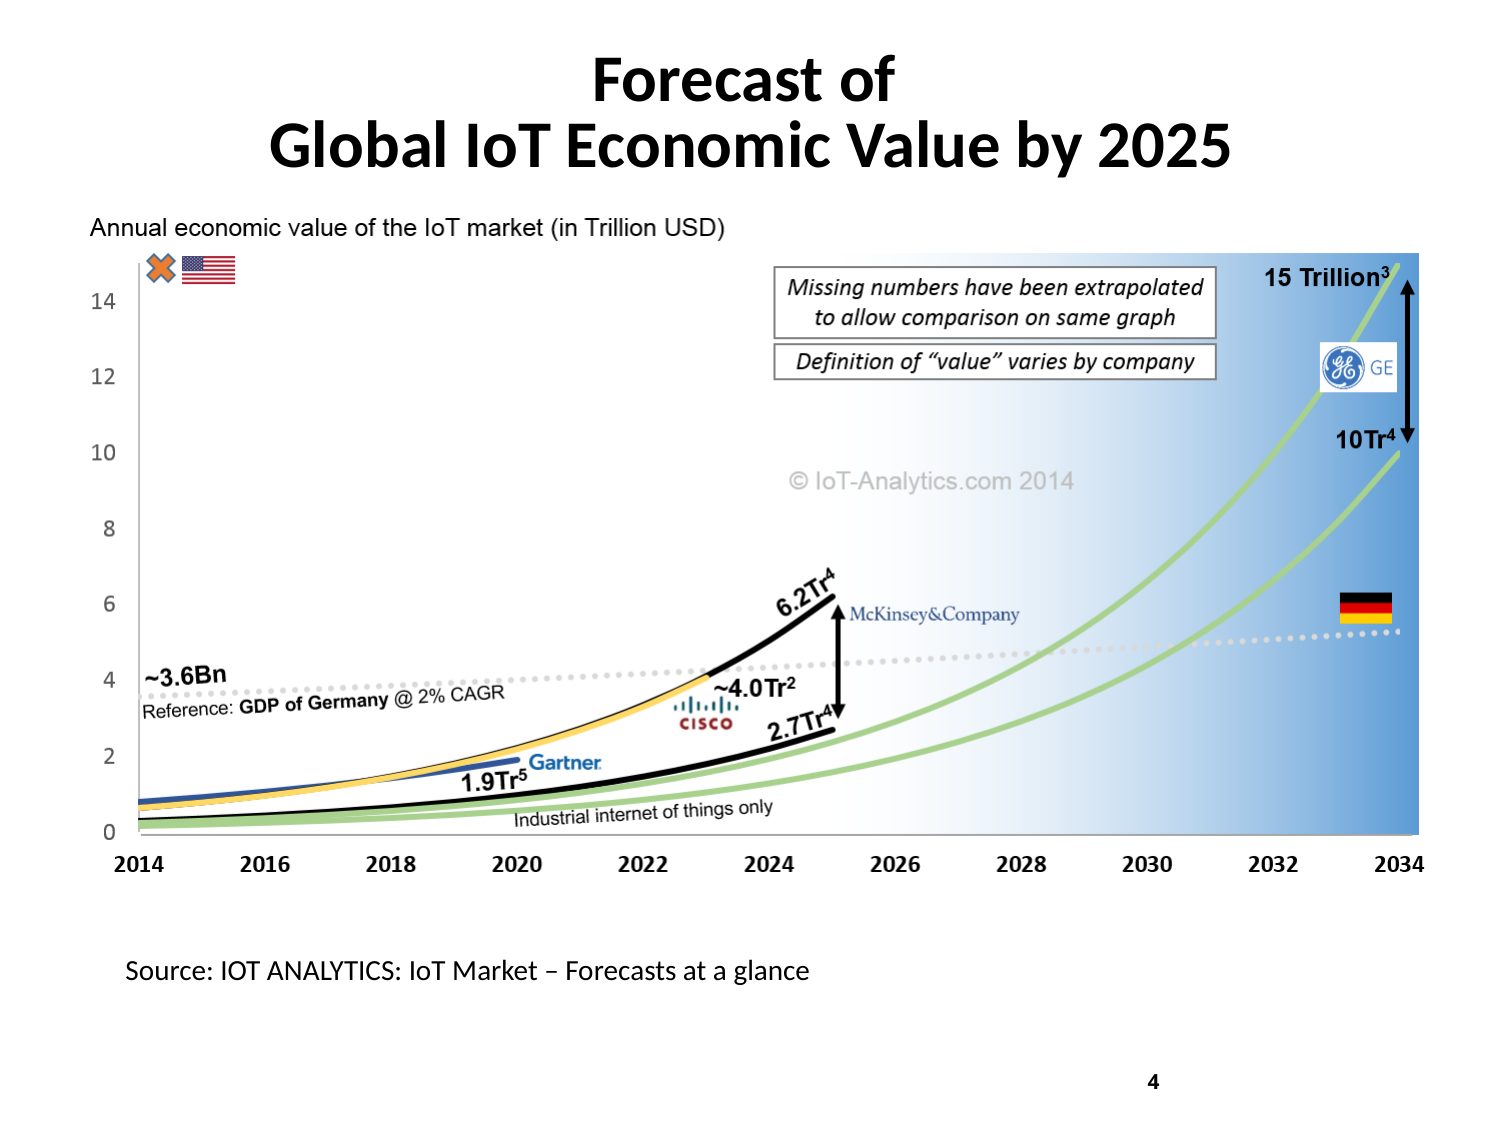

# Forecast of Global IoT Economic Value by 2025
Source: IOT ANALYTICS: IoT Market – Forecasts at a glance
2